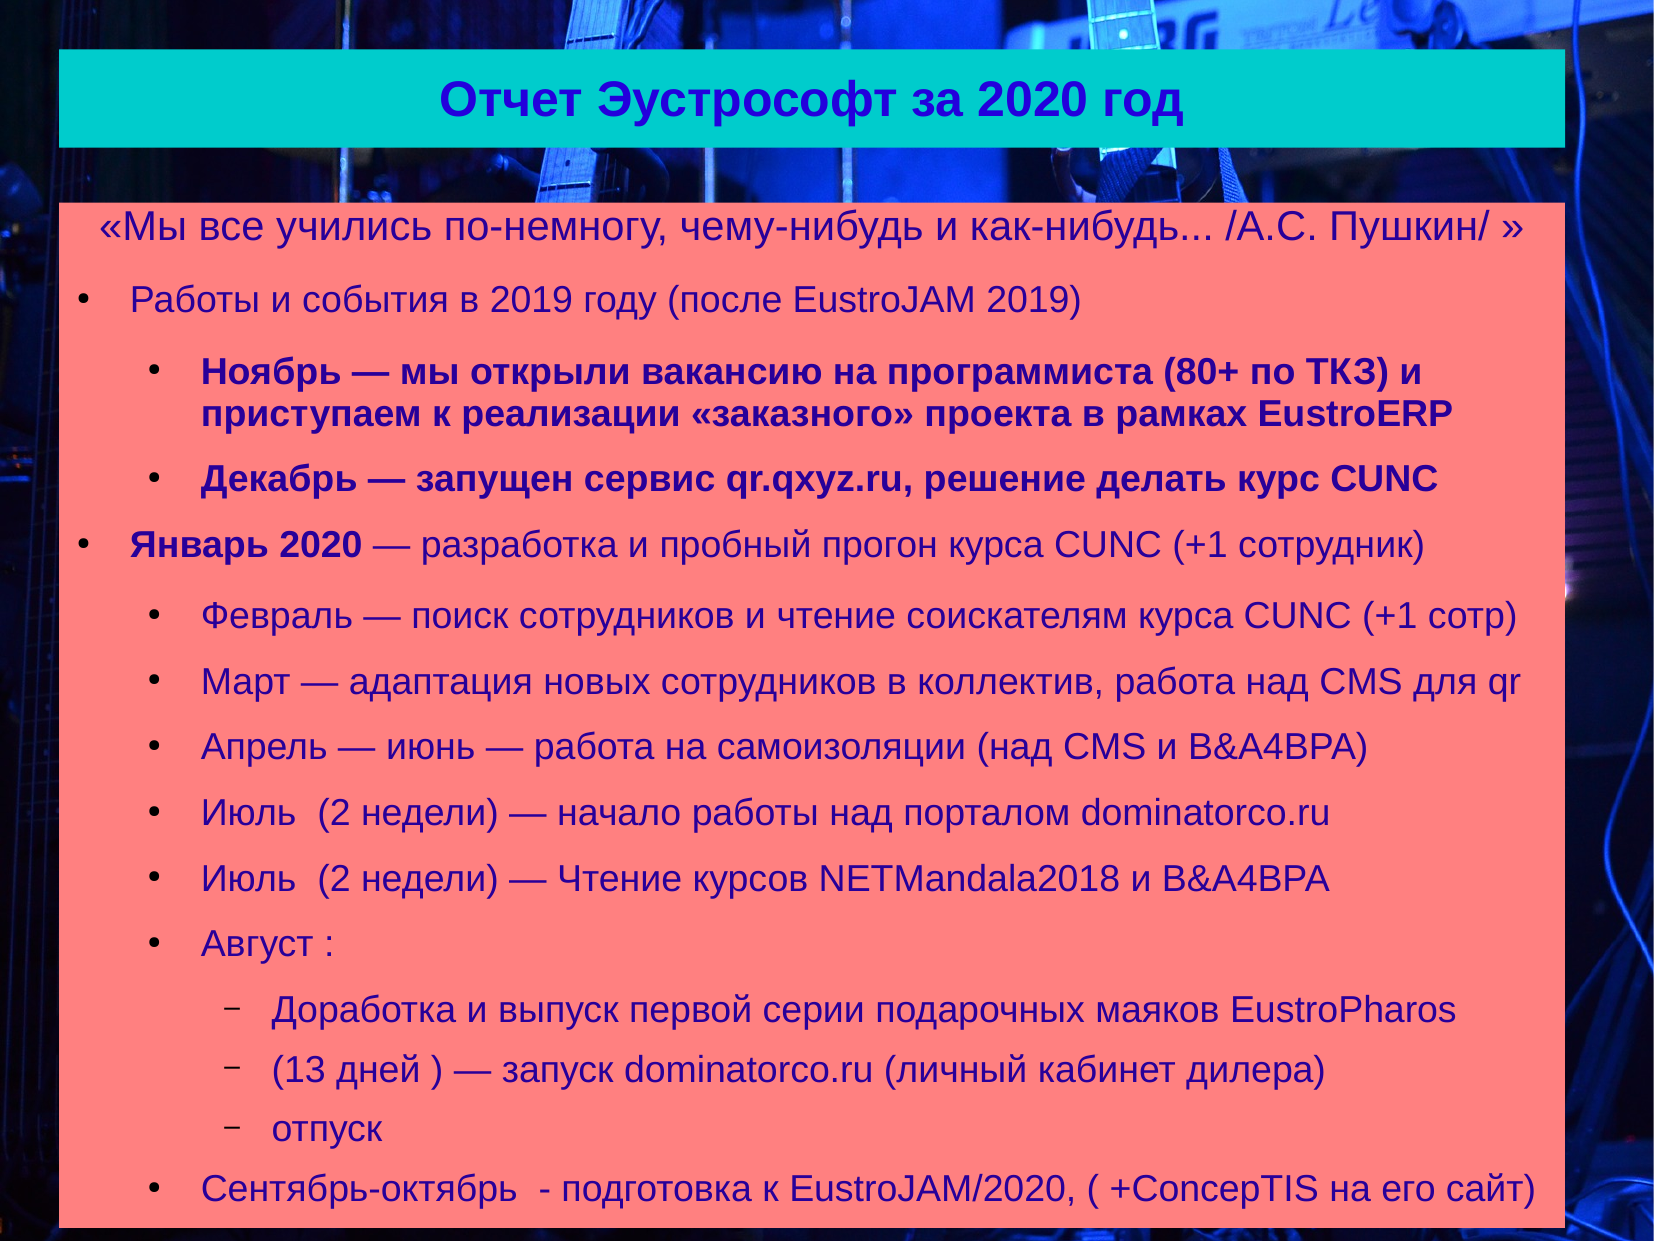

# Отчет Эустрософт за 2020 год
«Мы все учились по-немногу, чему-нибудь и как-нибудь... /А.С. Пушкин/ »
Работы и события в 2019 году (после EustroJAM 2019)
Ноябрь — мы открыли вакансию на программиста (80+ по ТКЗ) и приступаем к реализации «заказного» проекта в рамках EustroERP
Декабрь — запущен сервис qr.qxyz.ru, решение делать курс CUNC
Январь 2020 — разработка и пробный прогон курса CUNC (+1 сотрудник)
Февраль — поиск сотрудников и чтение соискателям курса CUNC (+1 сотр)
Март — адаптация новых сотрудников в коллектив, работа над CMS для qr
Апрель — июнь — работа на самоизоляции (над CMS и B&A4BPA)
Июль (2 недели) — начало работы над порталом dominatorco.ru
Июль (2 недели) — Чтение курсов NETMandala2018 и B&A4BPA
Август :
Доработка и выпуск первой серии подарочных маяков EustroPharos
(13 дней ) — запуск dominatorco.ru (личный кабинет дилера)
отпуск
Сентябрь-октябрь - подготовка к EustroJAM/2020, ( +ConcepTIS на его сайт)